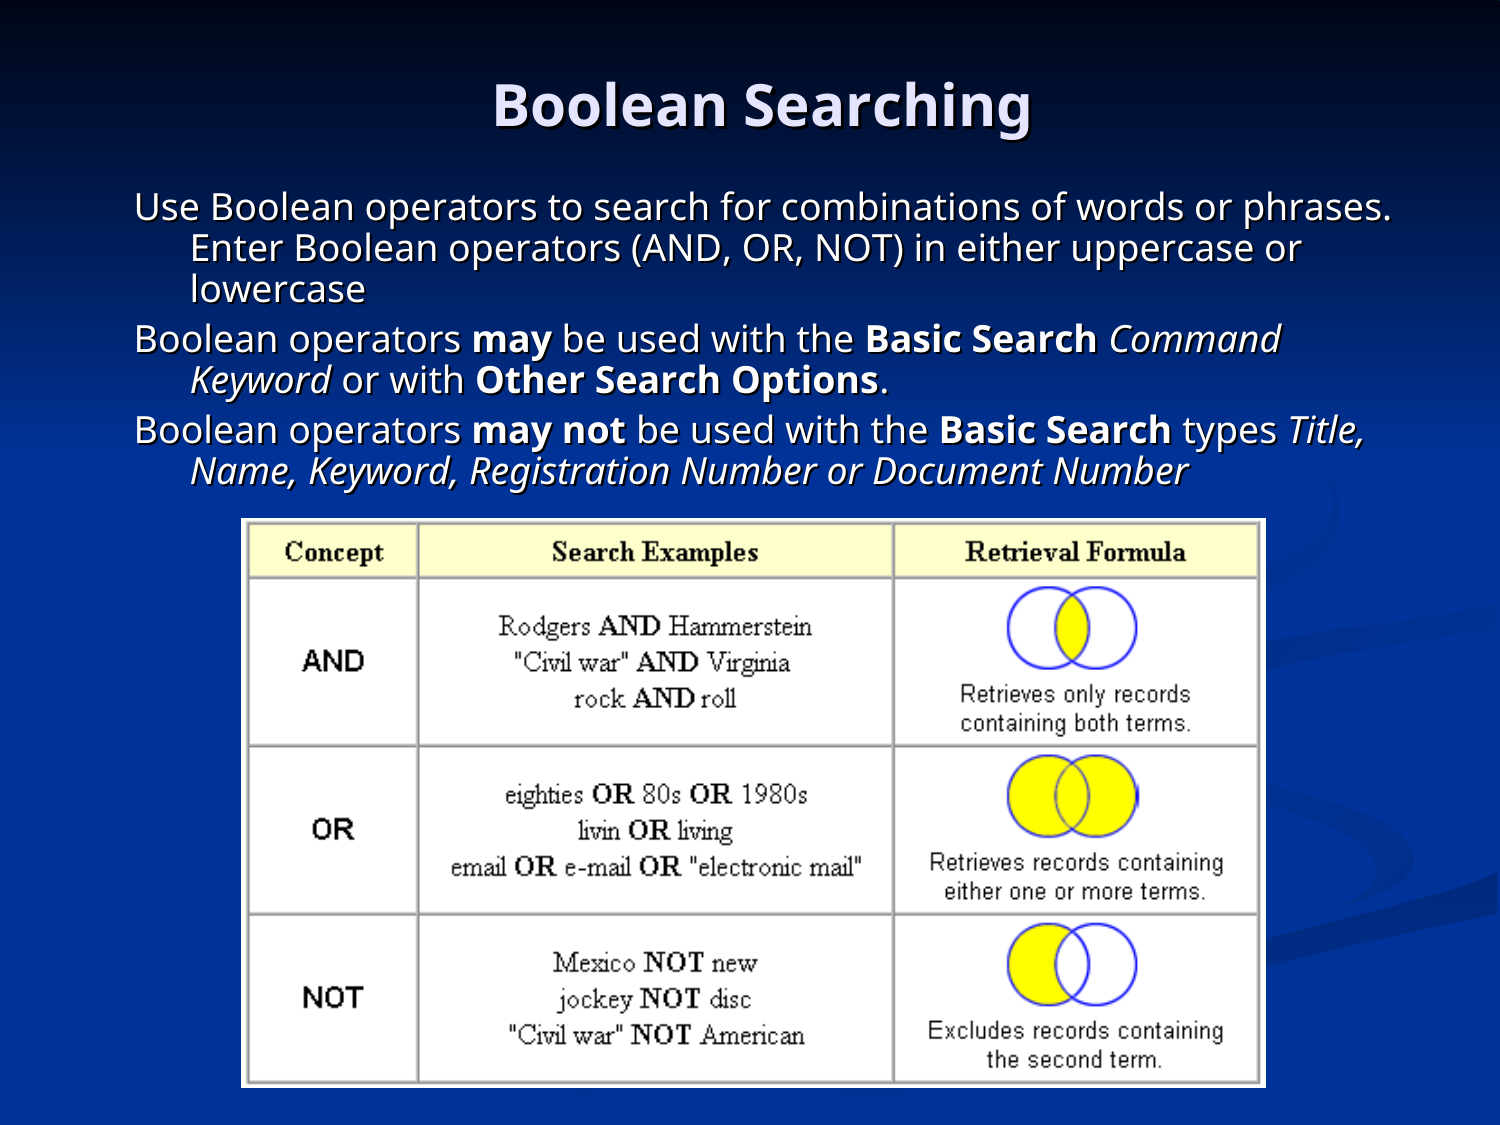

# Boolean Searching
Use Boolean operators to search for combinations of words or phrases. Enter Boolean operators (AND, OR, NOT) in either uppercase or lowercase
Boolean operators may be used with the Basic Search Command Keyword or with Other Search Options.
Boolean operators may not be used with the Basic Search types Title, Name, Keyword, Registration Number or Document Number